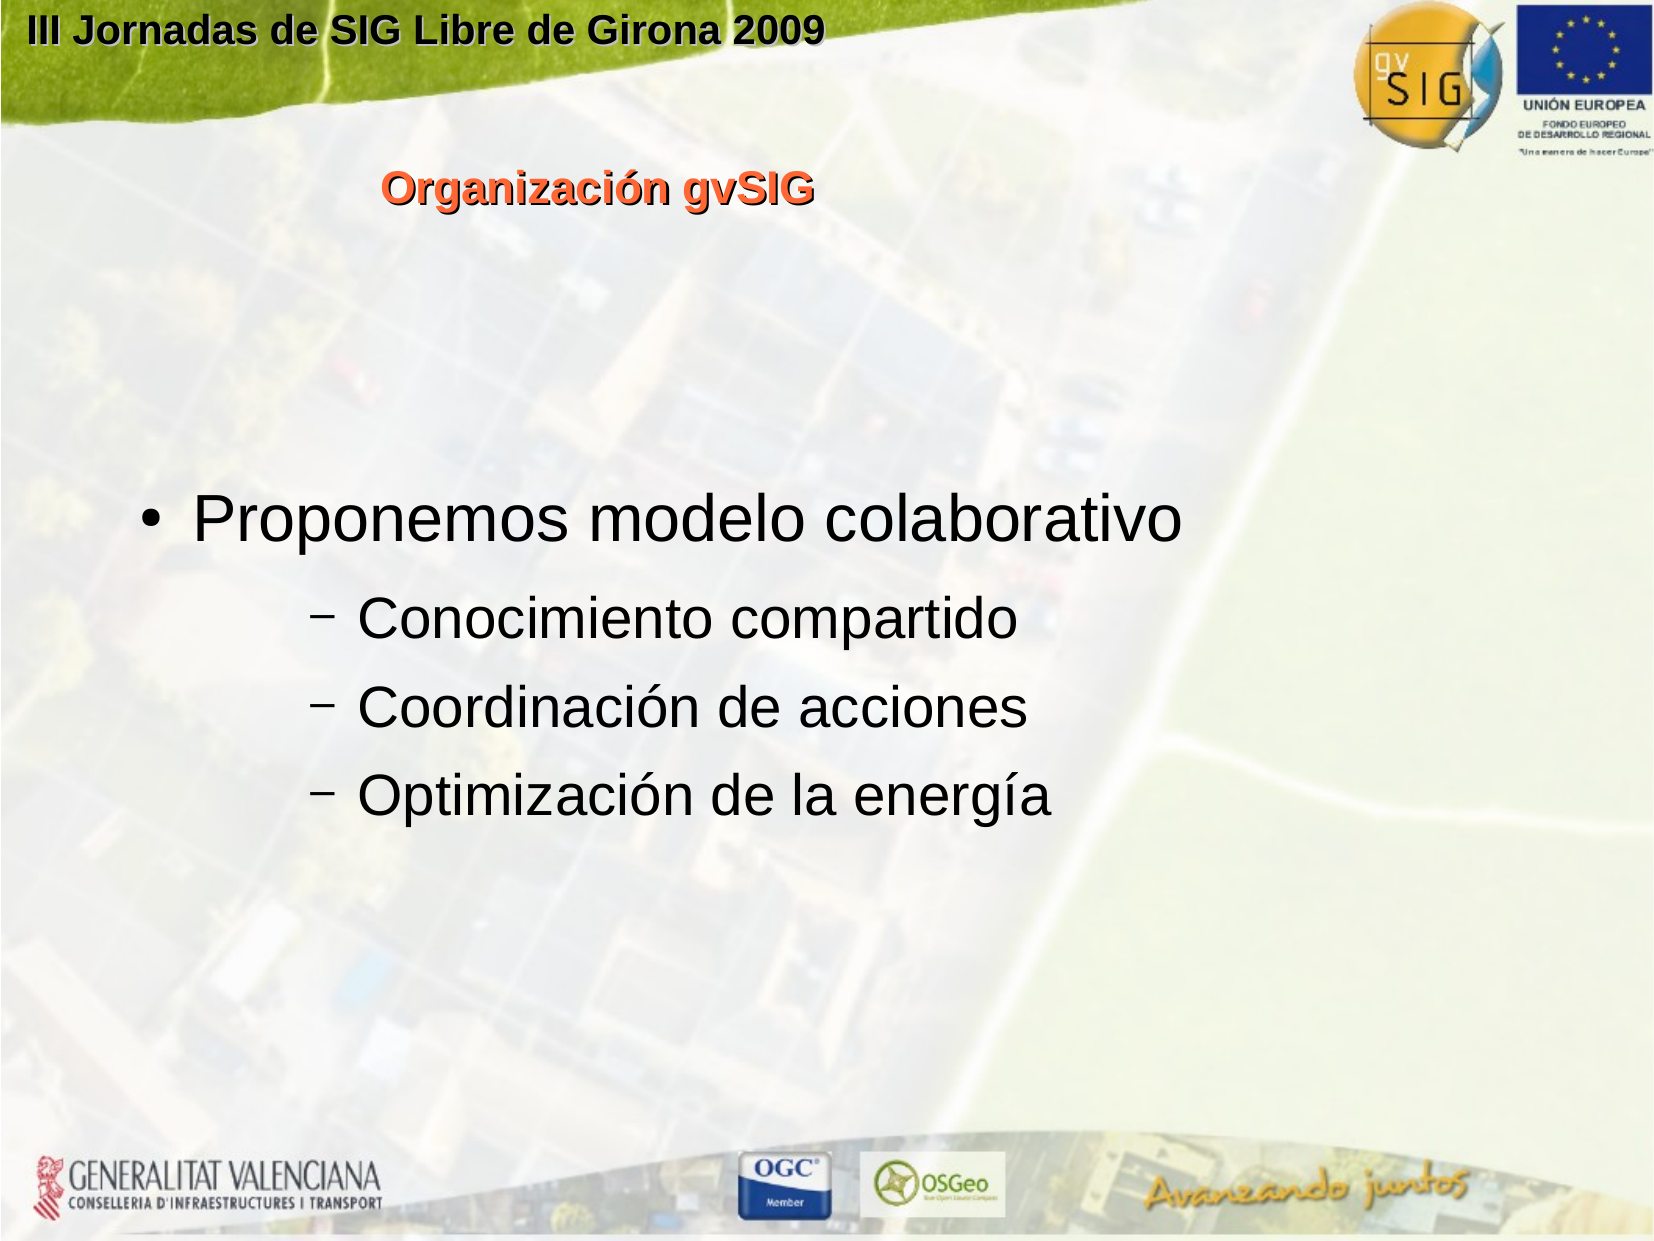

#
Organización gvSIG
Proponemos modelo colaborativo
Conocimiento compartido
Coordinación de acciones
Optimización de la energía